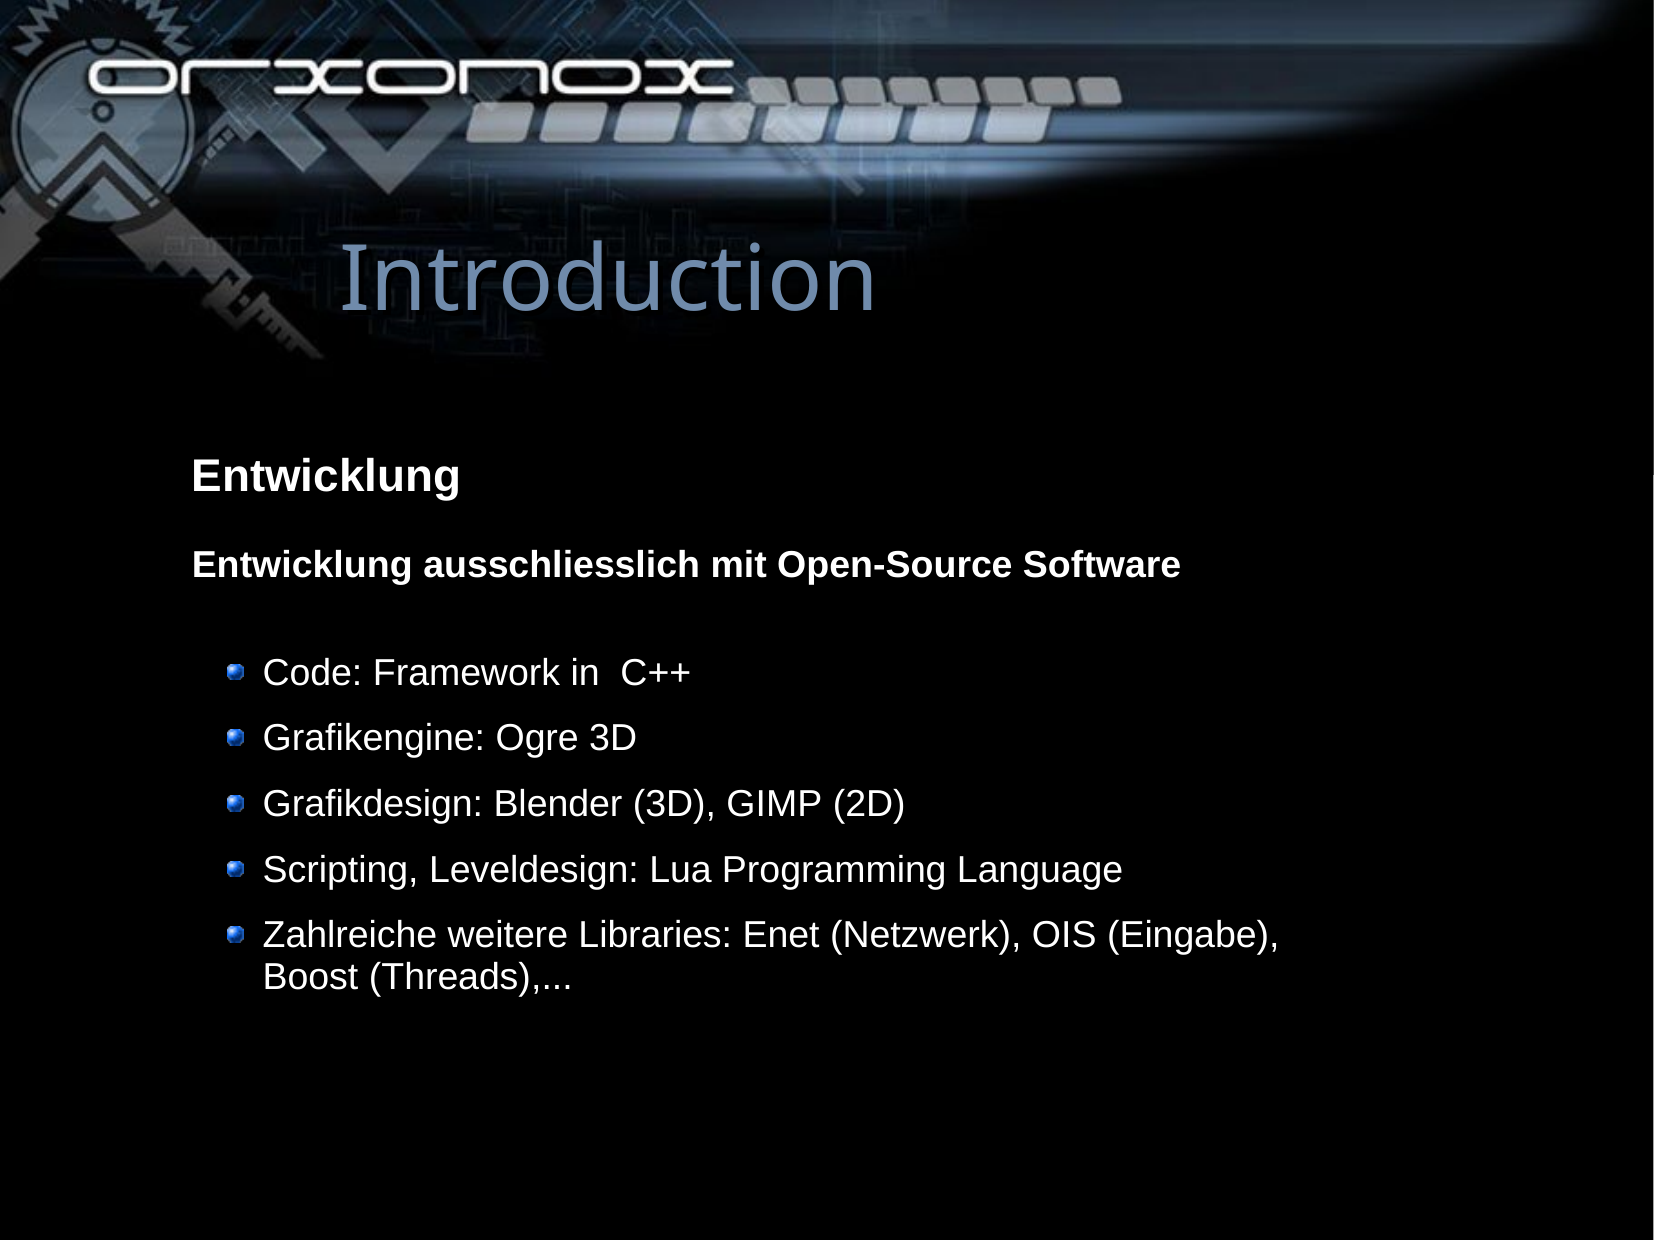

Introduction
Entwicklung
Entwicklung ausschliesslich mit Open-Source Software
Code: Framework in C++
Grafikengine: Ogre 3D
Grafikdesign: Blender (3D), GIMP (2D)
Scripting, Leveldesign: Lua Programming Language
Zahlreiche weitere Libraries: Enet (Netzwerk), OIS (Eingabe), Boost (Threads),...